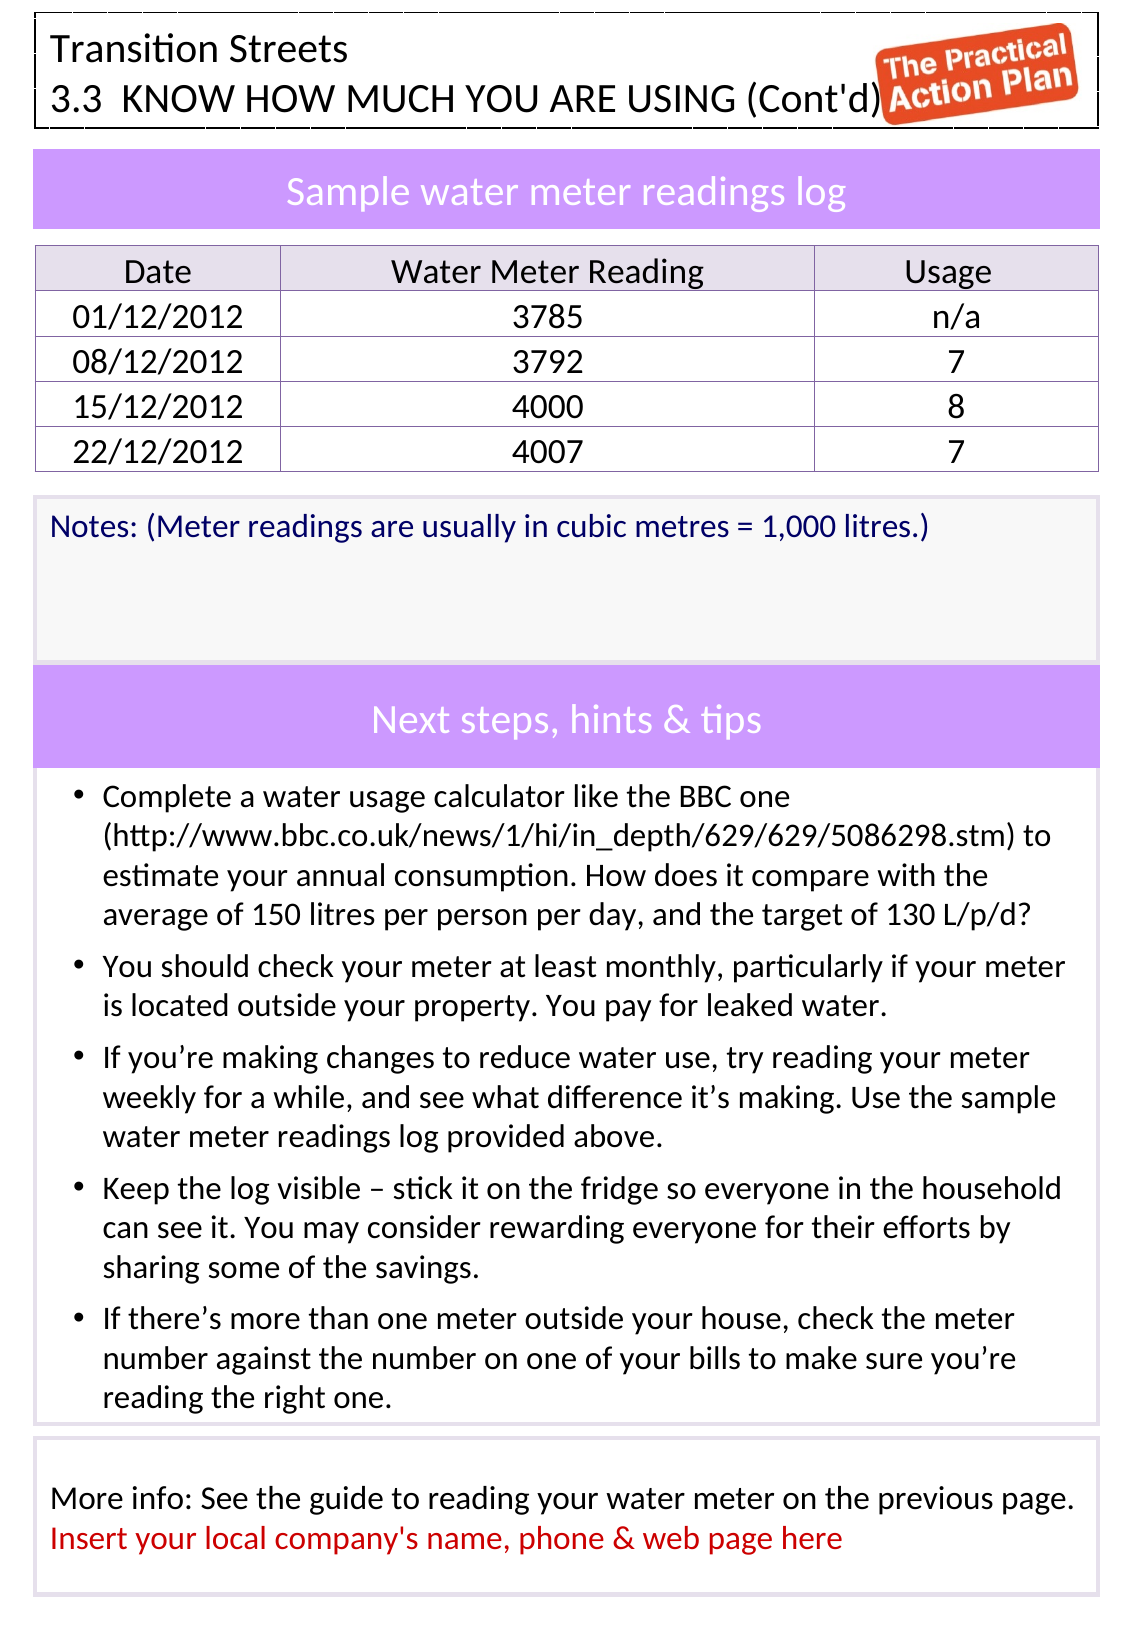

Transition Streets
3.3 KNOW HOW MUCH YOU ARE USING (Cont'd)
Sample water meter readings log
| Date | Water Meter Reading | Usage |
| --- | --- | --- |
| 01/12/2012 | 3785 | n/a |
| 08/12/2012 | 3792 | 7 |
| 15/12/2012 | 4000 | 8 |
| 22/12/2012 | 4007 | 7 |
Notes: (Meter readings are usually in cubic metres = 1,000 litres.)
Next steps, hints & tips
Complete a water usage calculator like the BBC one (http://www.bbc.co.uk/news/1/hi/in_depth/629/629/5086298.stm) to estimate your annual consumption. How does it compare with the average of 150 litres per person per day, and the target of 130 L/p/d?
You should check your meter at least monthly, particularly if your meter is located outside your property. You pay for leaked water.
If you’re making changes to reduce water use, try reading your meter weekly for a while, and see what difference it’s making. Use the sample water meter readings log provided above.
Keep the log visible – stick it on the fridge so everyone in the household can see it. You may consider rewarding everyone for their efforts by sharing some of the savings.
If there’s more than one meter outside your house, check the meter number against the number on one of your bills to make sure you’re reading the right one.
More info: See the guide to reading your water meter on the previous page. Insert your local company's name, phone & web page here